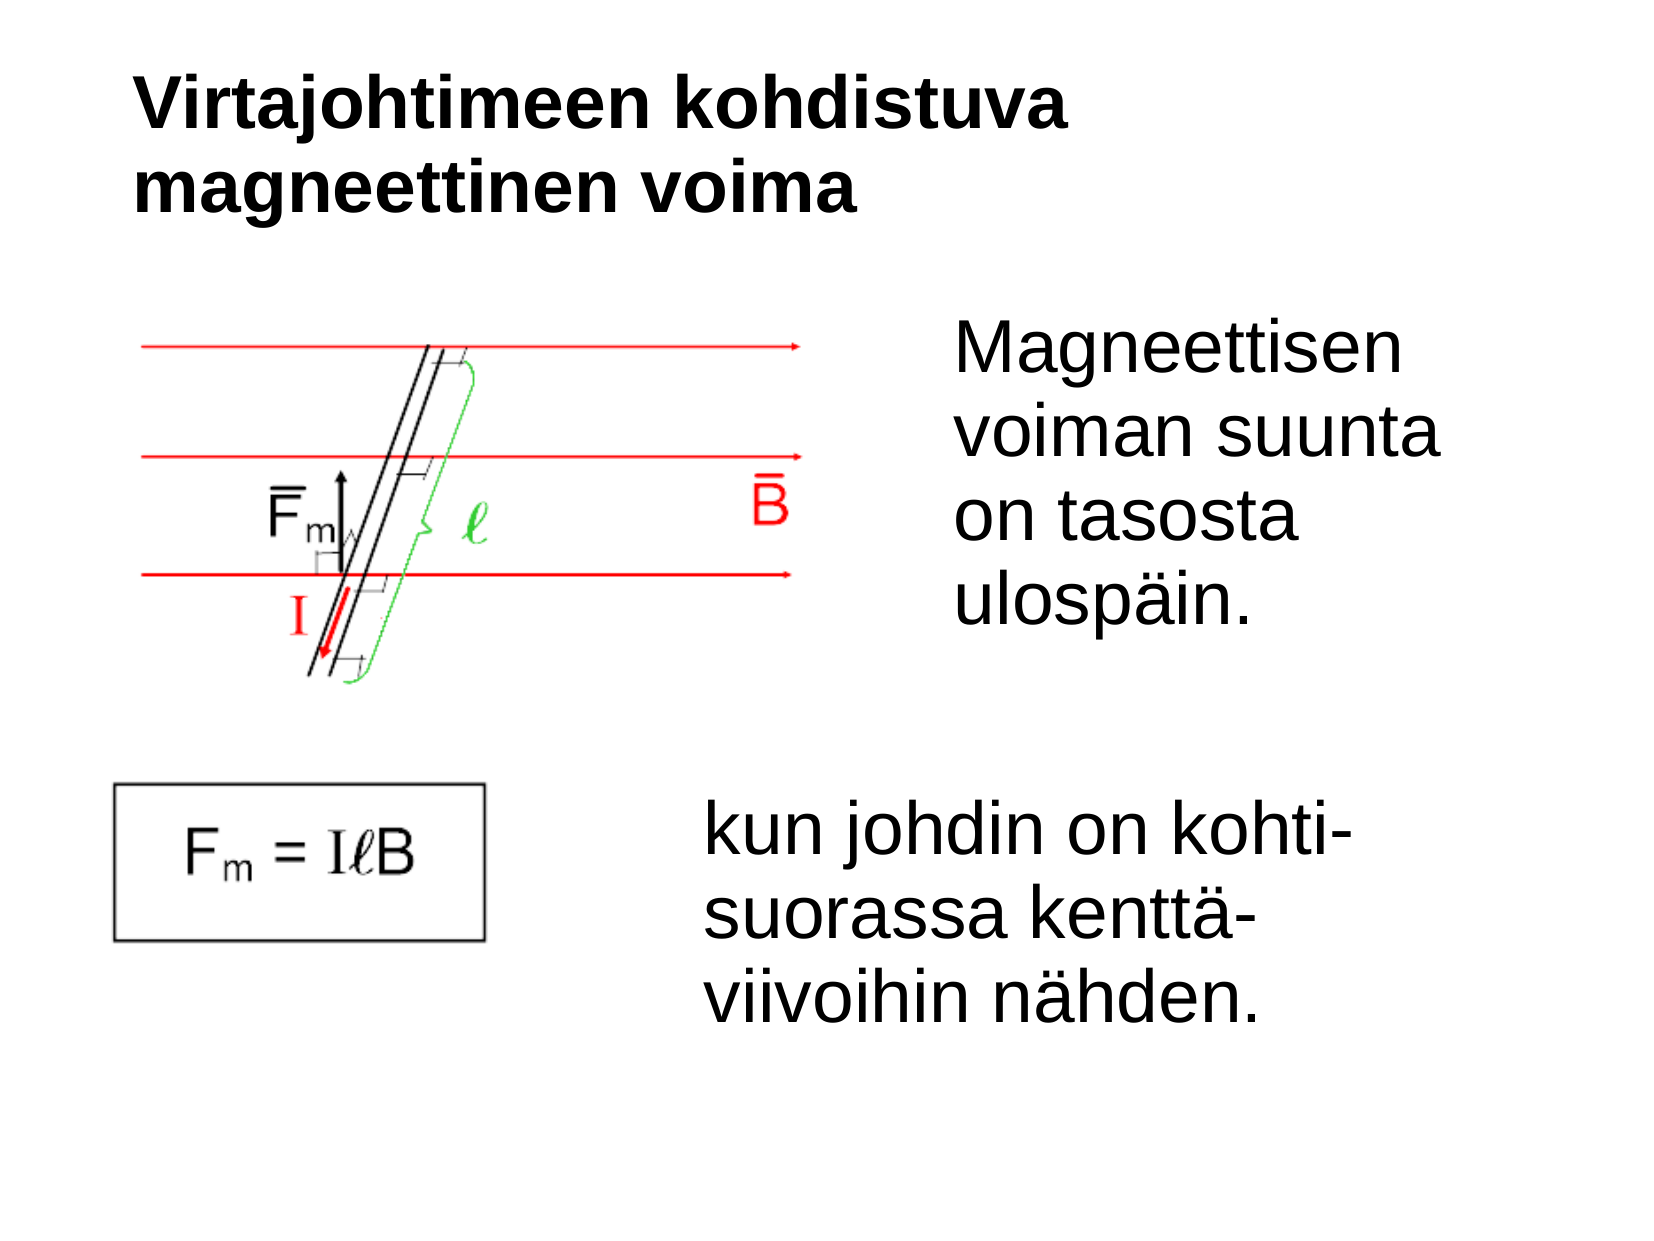

Virtajohtimeen kohdistuva magneettinen voima
Magneettisen voiman suunta on tasosta ulospäin.
kun johdin on kohti-suorassa kenttä-viivoihin nähden.